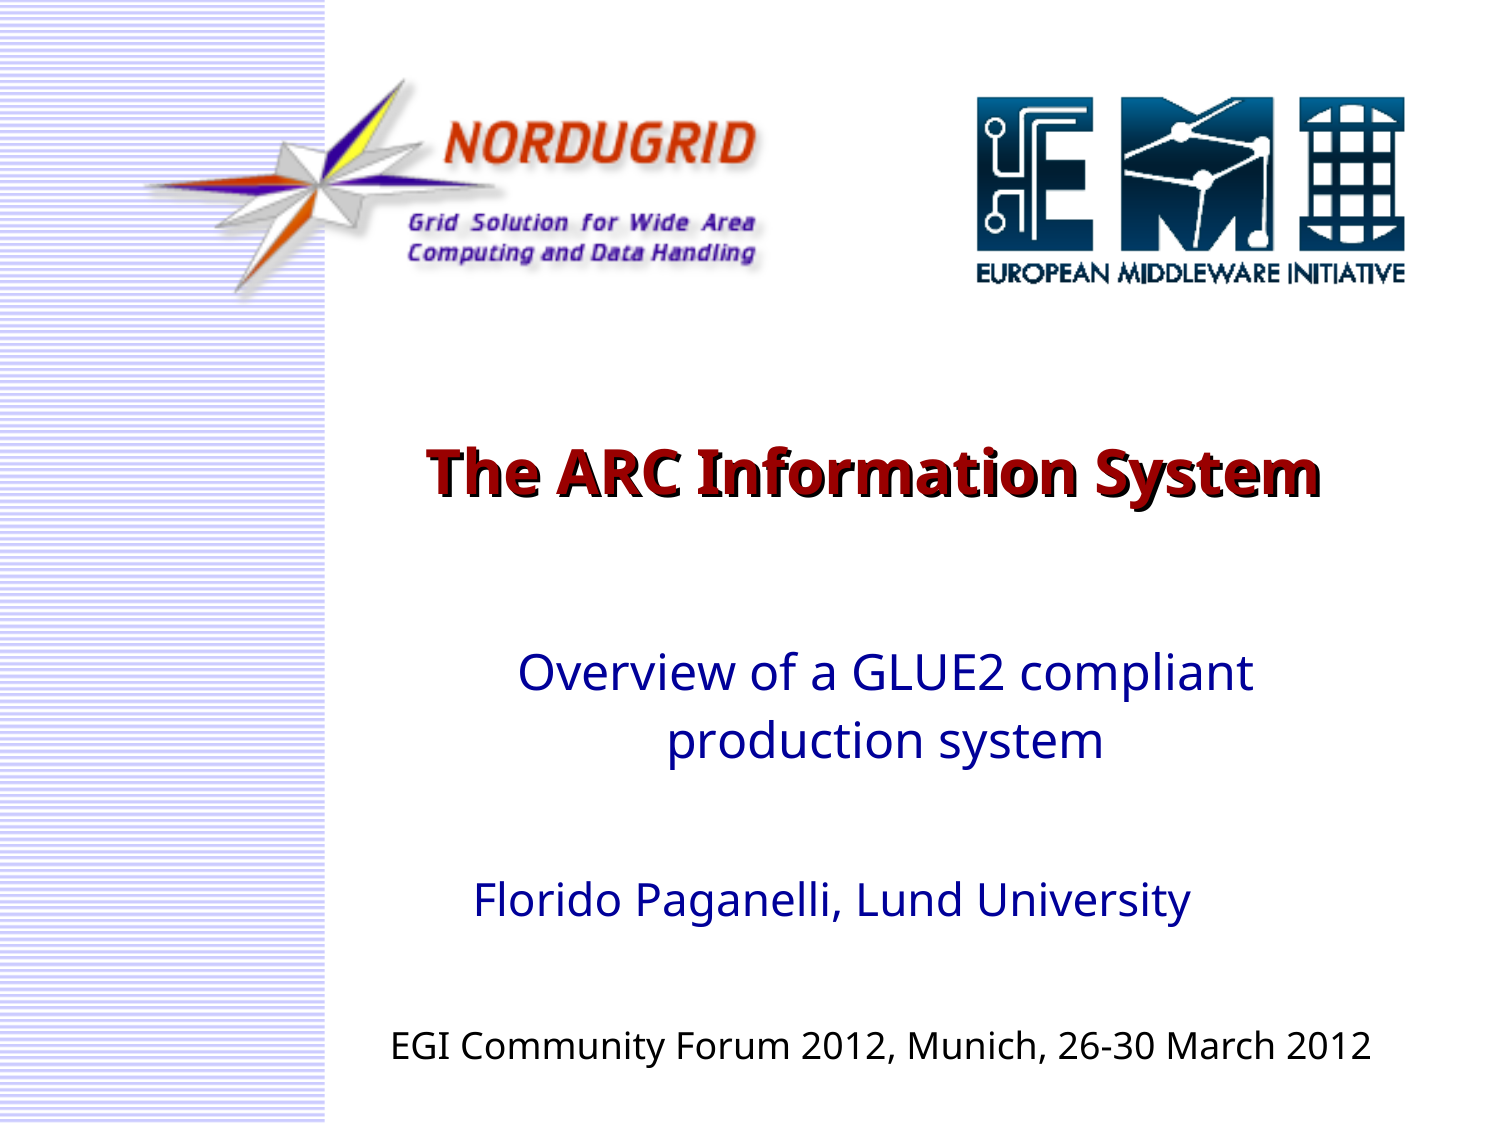

# The ARC Information System
Overview of a GLUE2 compliant production system
Florido Paganelli, Lund University
EGI Community Forum 2012, Munich, 26-30 March 2012